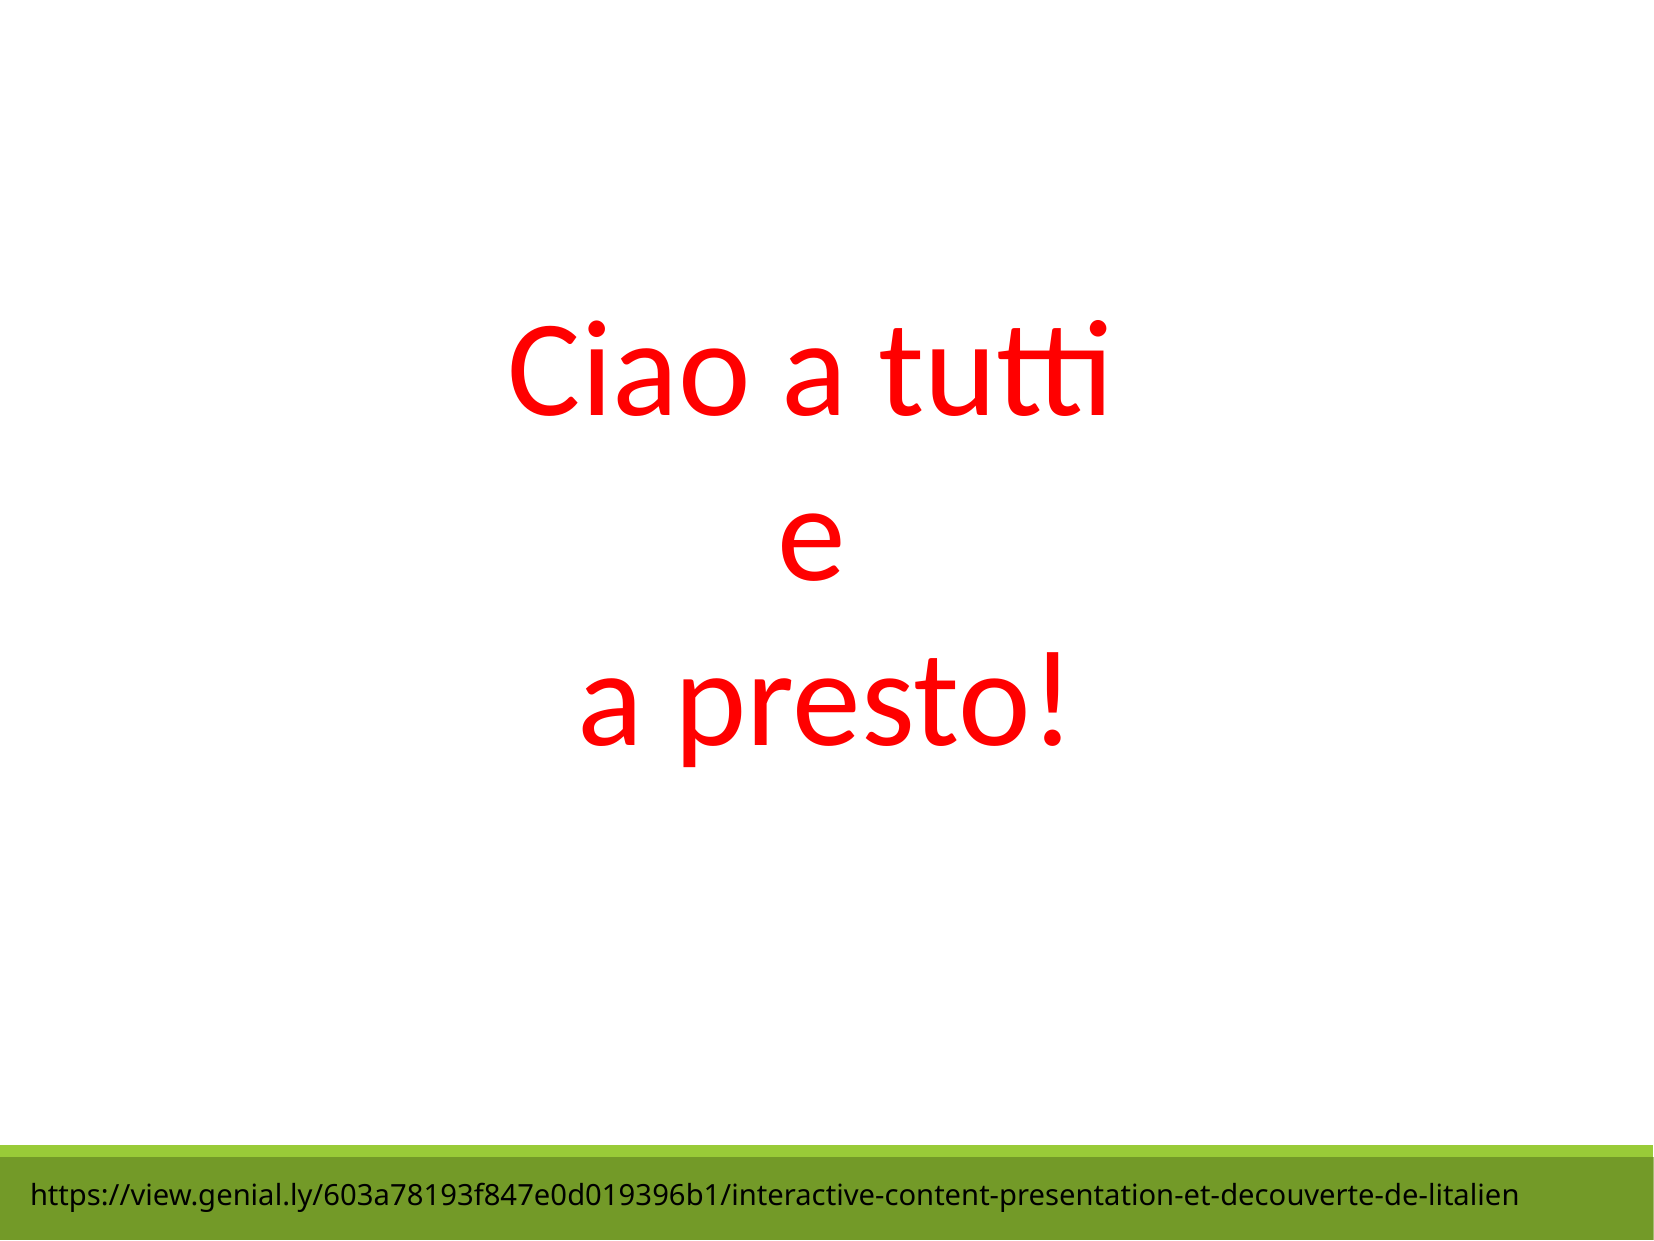

Ciao a tutti
e
a presto!
https://view.genial.ly/603a78193f847e0d019396b1/interactive-content-presentation-et-decouverte-de-litalien